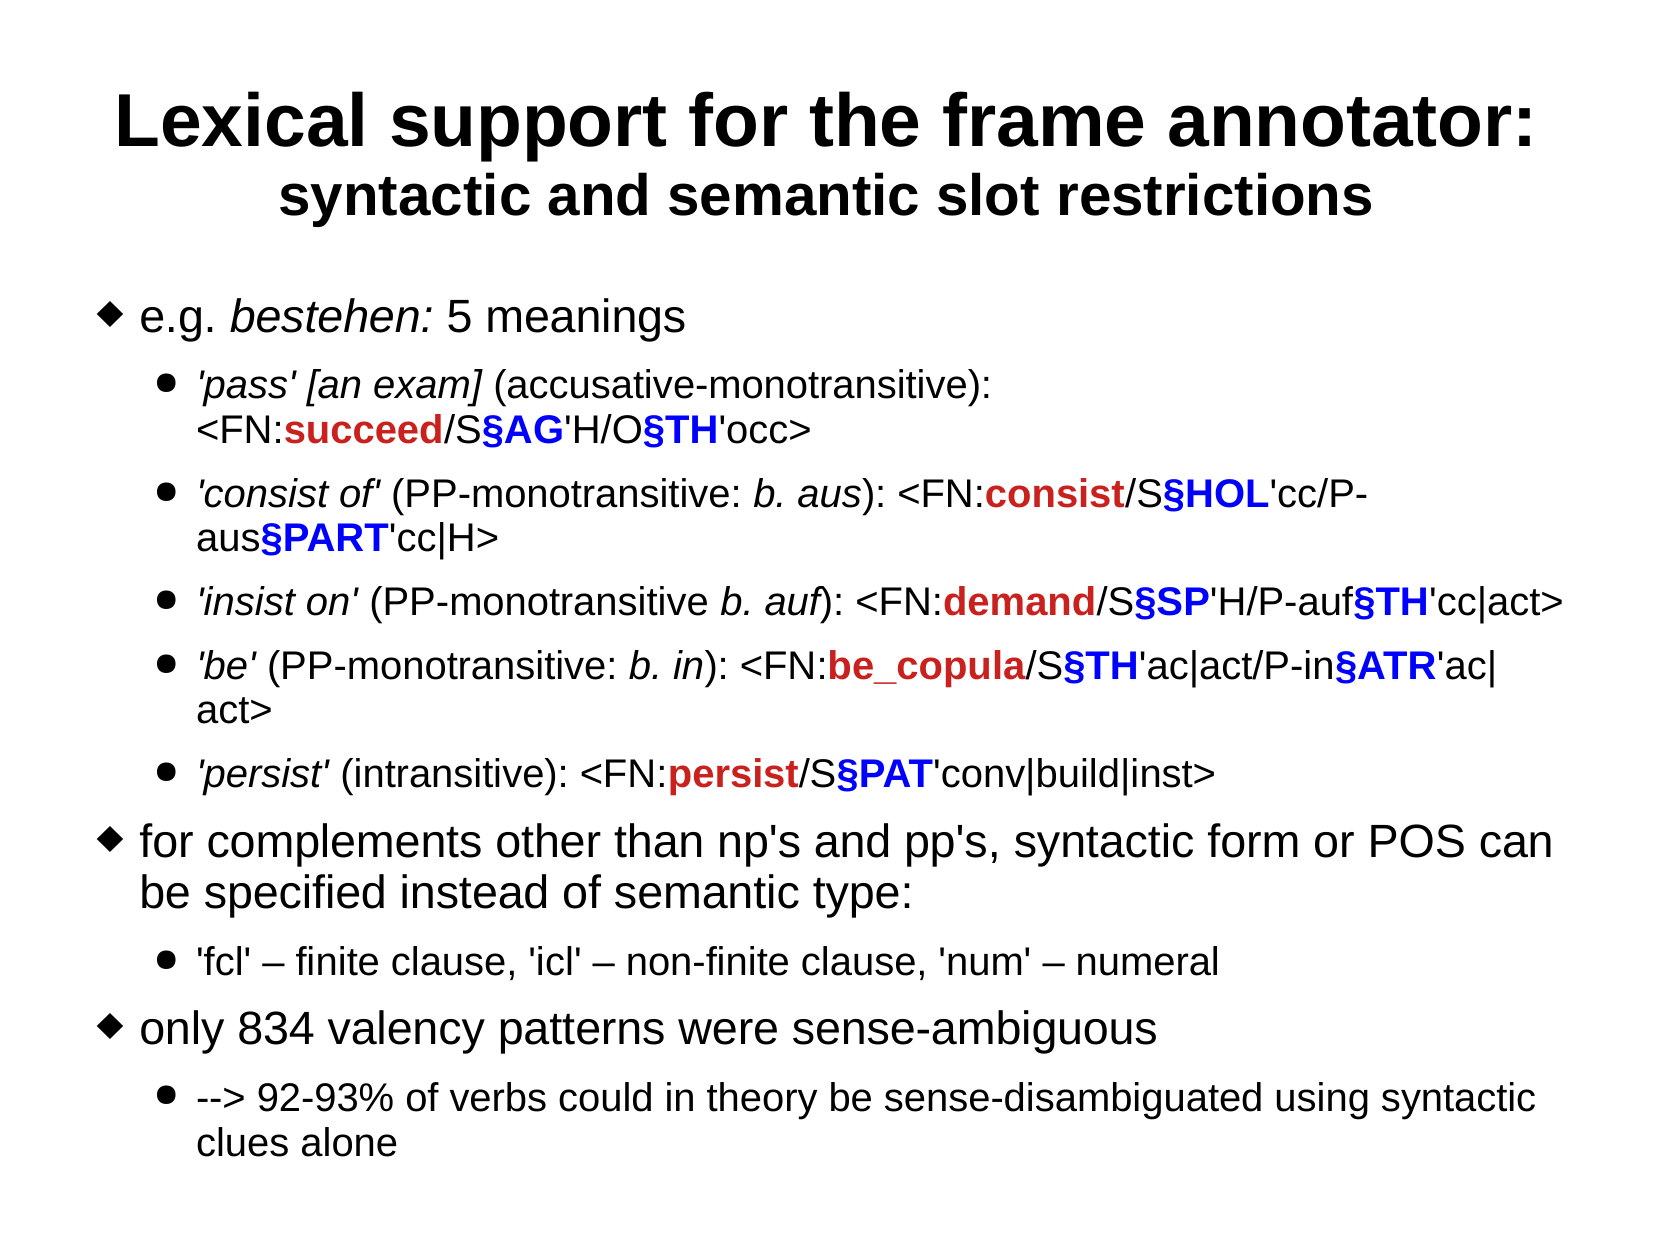

# Lexical support for the frame annotator: syntactic and semantic slot restrictions
e.g. bestehen: 5 meanings
'pass' [an exam] (accusative-monotransitive): <FN:succeed/S§AG'H/O§TH'occ>
'consist of' (PP-monotransitive: b. aus): <FN:consist/S§HOL'cc/P-aus§PART'cc|H>
'insist on' (PP-monotransitive b. auf): <FN:demand/S§SP'H/P-auf§TH'cc|act>
'be' (PP-monotransitive: b. in): <FN:be_copula/S§TH'ac|act/P-in§ATR'ac|act>
'persist' (intransitive): <FN:persist/S§PAT'conv|build|inst>
for complements other than np's and pp's, syntactic form or POS can be specified instead of semantic type:
'fcl' – finite clause, 'icl' – non-finite clause, 'num' – numeral
only 834 valency patterns were sense-ambiguous
--> 92-93% of verbs could in theory be sense-disambiguated using syntactic clues alone